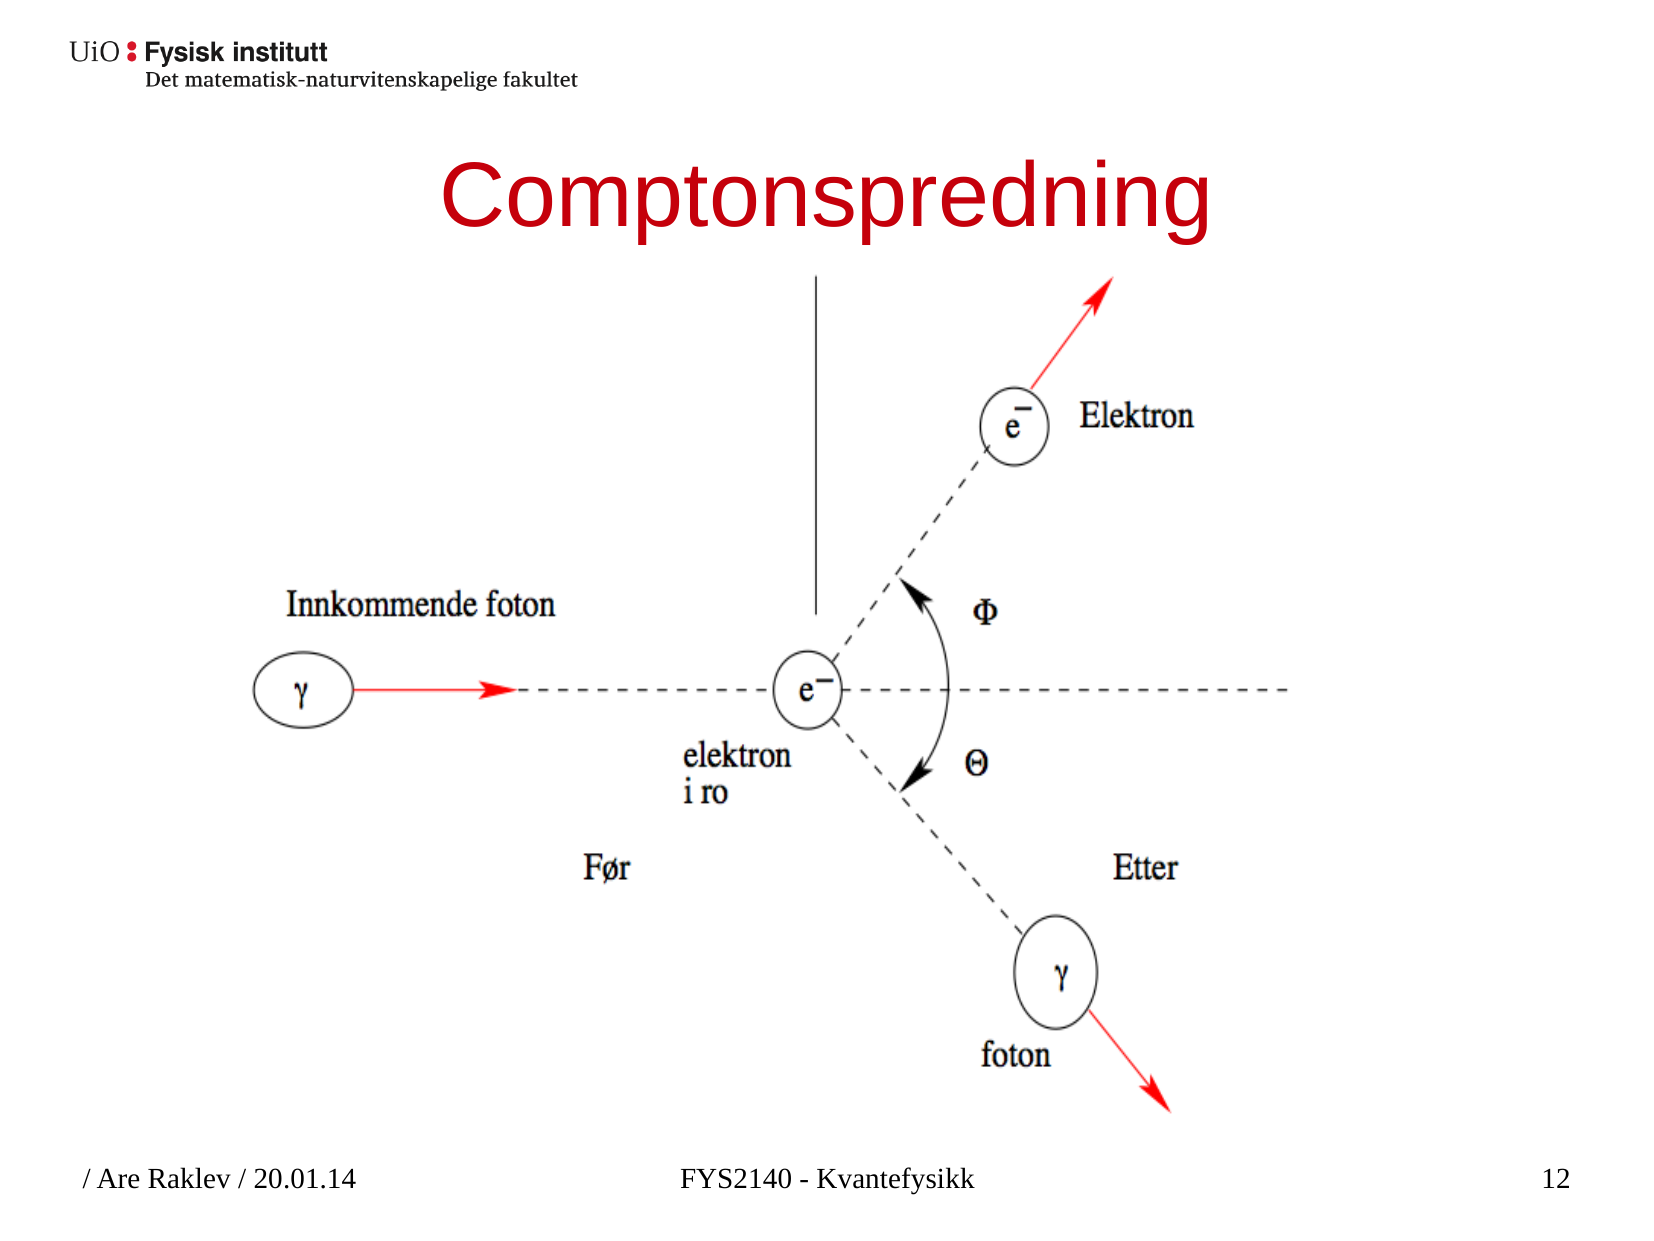

# Comptonspredning
/ Are Raklev / 20.01.14
FYS2140 - Kvantefysikk
12